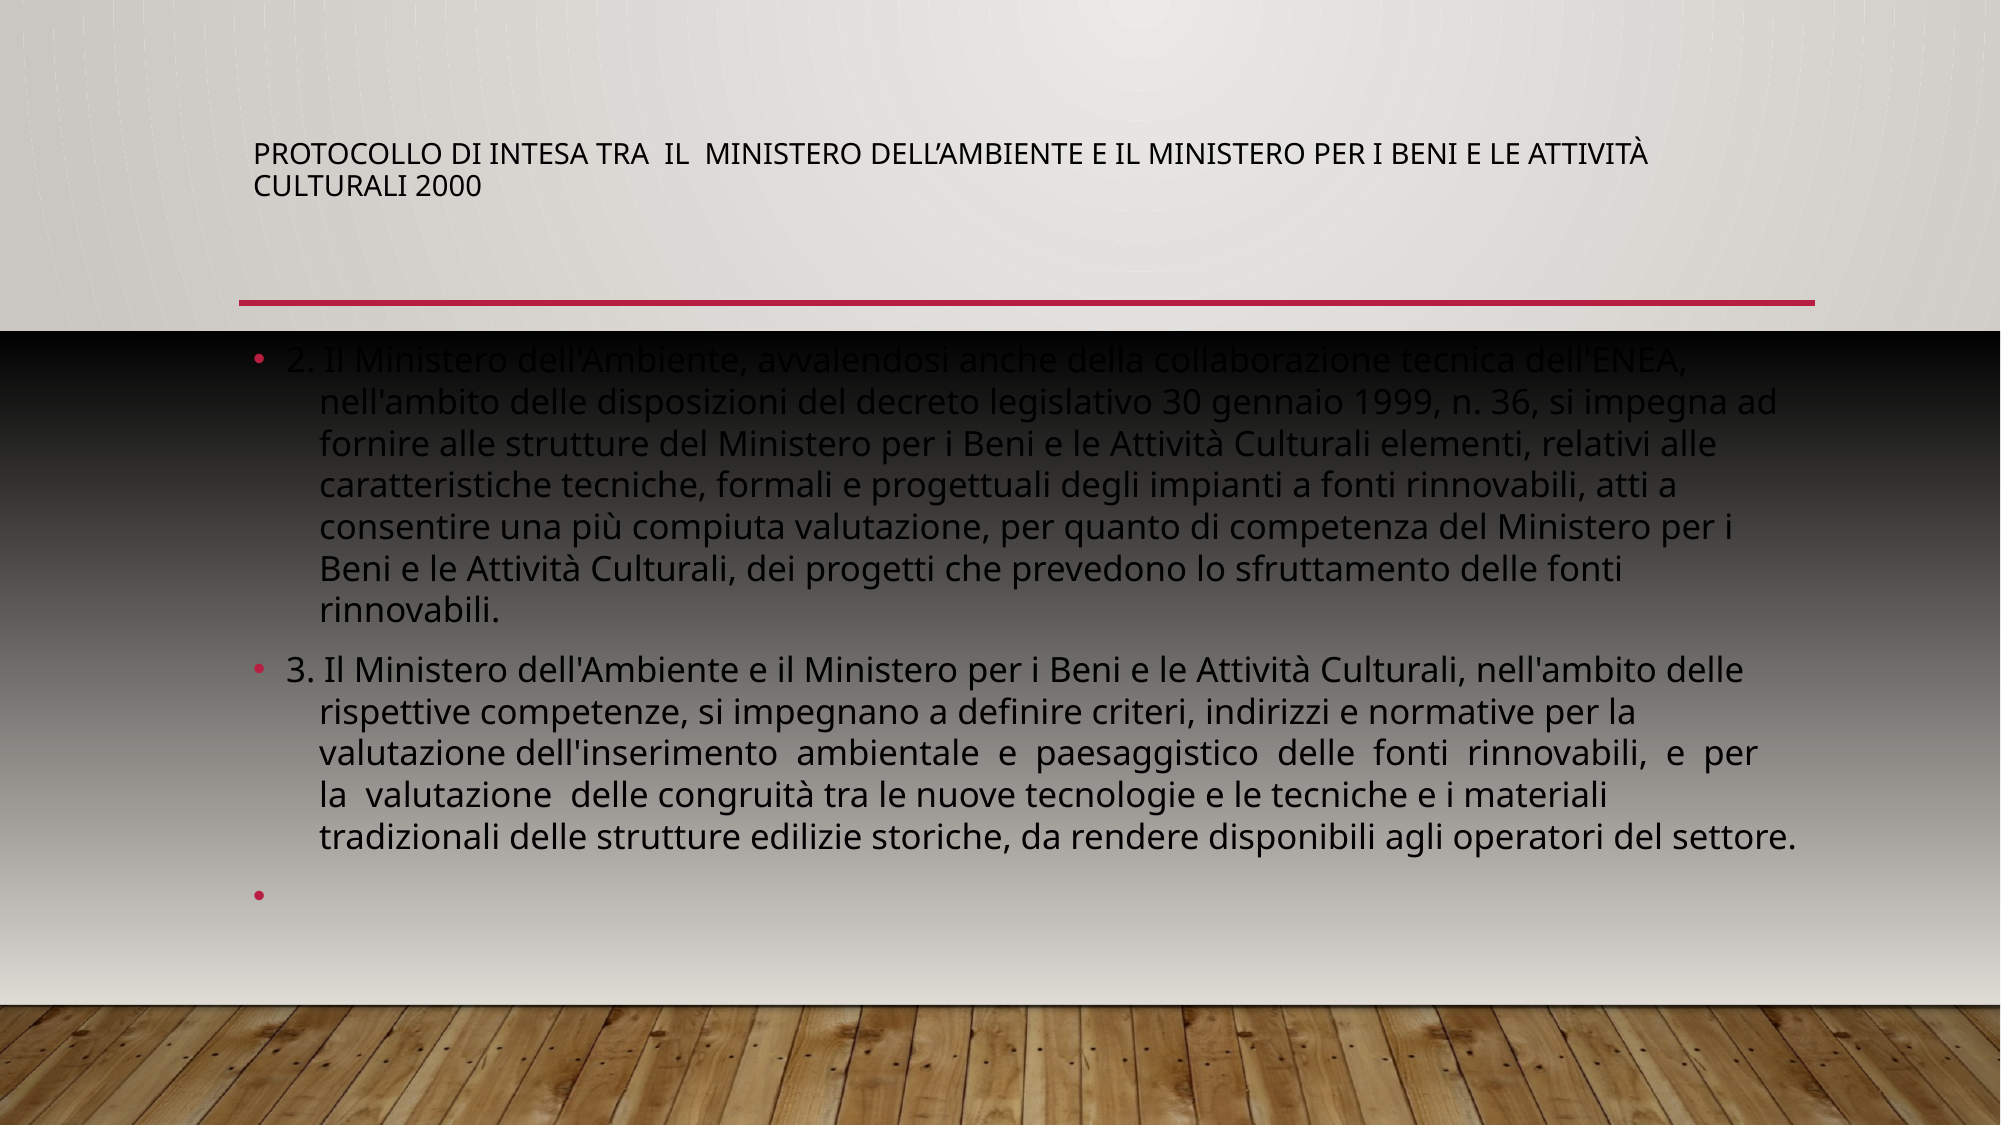

# Protocollo di Intesa tra il Ministero dell’Ambiente e il Ministero per i Beni e le Attività Culturali 2000
2. Il Ministero dell'Ambiente, avvalendosi anche della collaborazione tecnica dell'ENEA, nell'ambito delle disposizioni del decreto legislativo 30 gennaio 1999, n. 36, si impegna ad fornire alle strutture del Ministero per i Beni e le Attività Culturali elementi, relativi alle caratteristiche tecniche, formali e progettuali degli impianti a fonti rinnovabili, atti a consentire una più compiuta valutazione, per quanto di competenza del Ministero per i Beni e le Attività Culturali, dei progetti che prevedono lo sfruttamento delle fonti rinnovabili.
3. Il Ministero dell'Ambiente e il Ministero per i Beni e le Attività Culturali, nell'ambito delle rispettive competenze, si impegnano a definire criteri, indirizzi e normative per la valutazione dell'inserimento ambientale e paesaggistico delle fonti rinnovabili, e per la valutazione delle congruità tra le nuove tecnologie e le tecniche e i materiali tradizionali delle strutture edilizie storiche, da rendere disponibili agli operatori del settore.